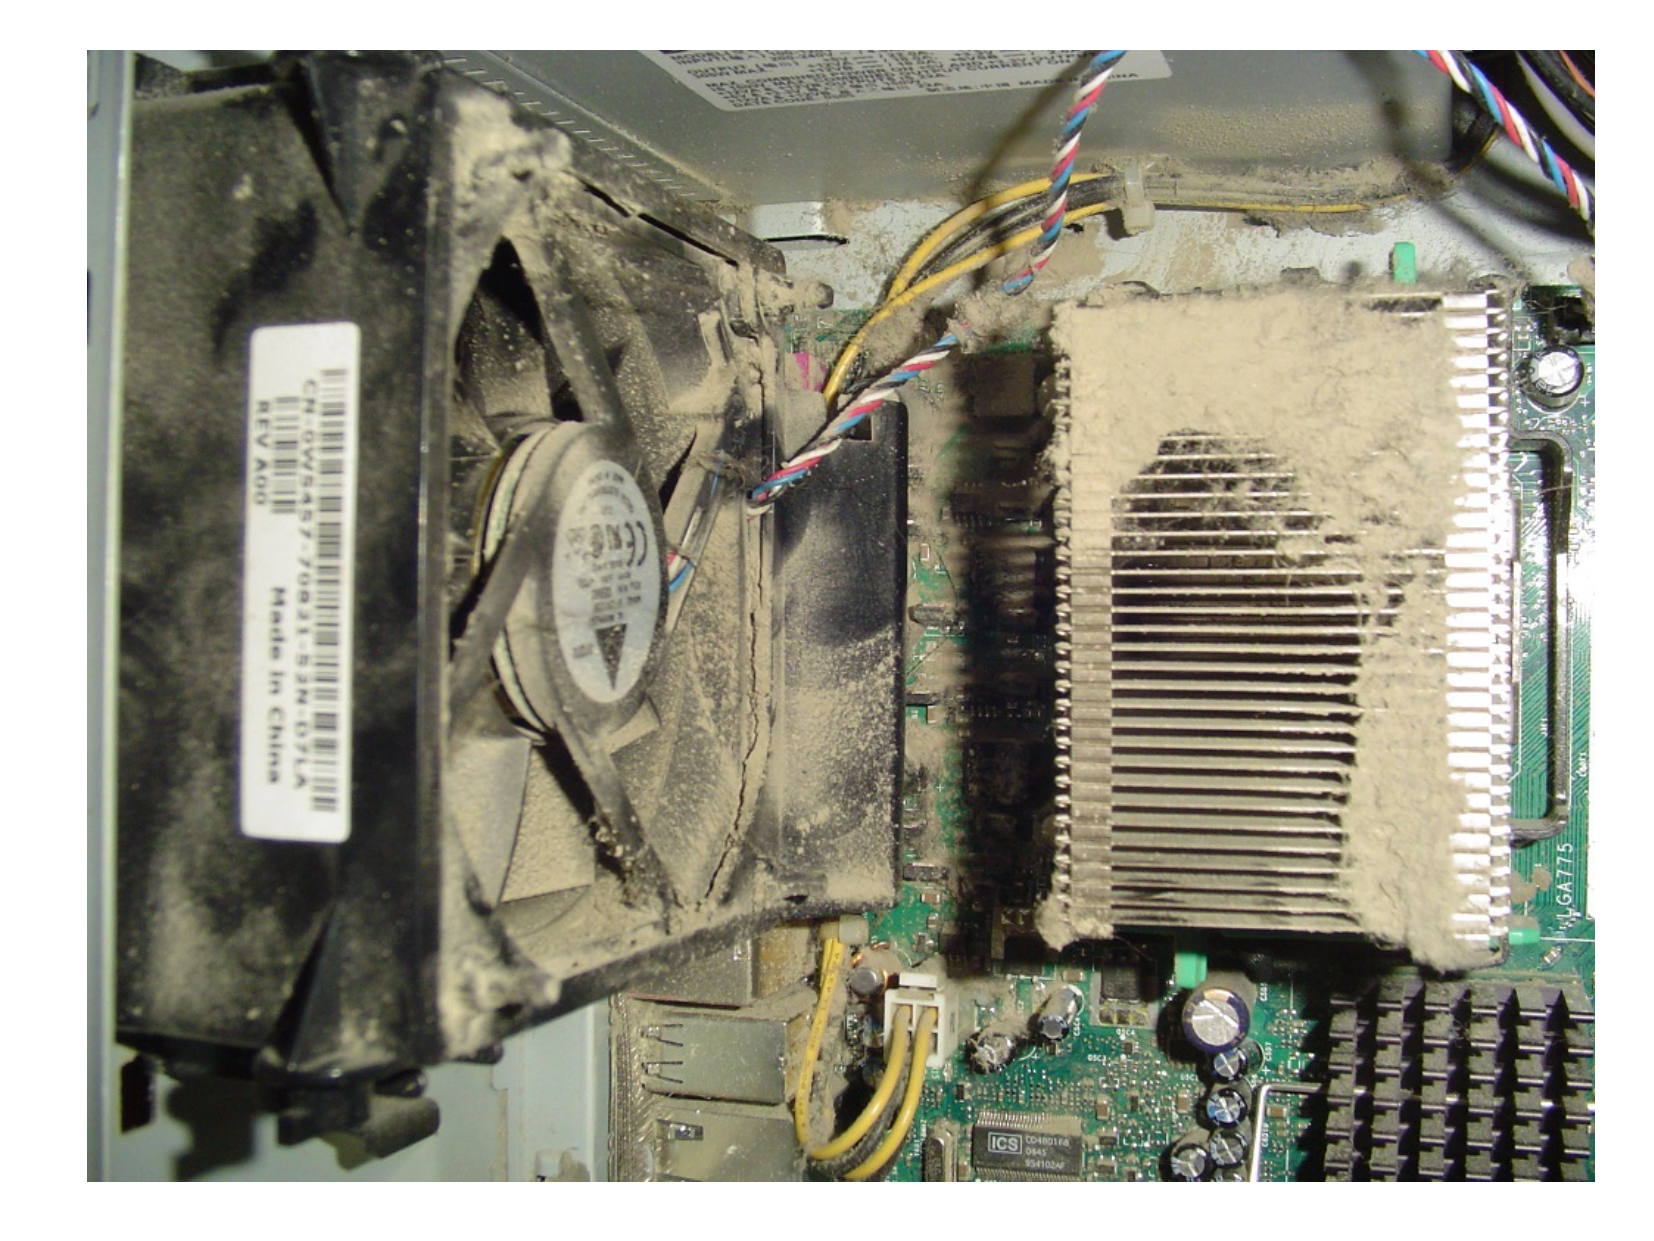

Noise levels are improved for two reasons after cleaning:
- Fans run slower or switch off at lower temperatures
LESS FAN/MOTOR NOISE
- Fan blades are cleaner, creating less air turbulence when spinning
LESS AIRFLOW NOISE